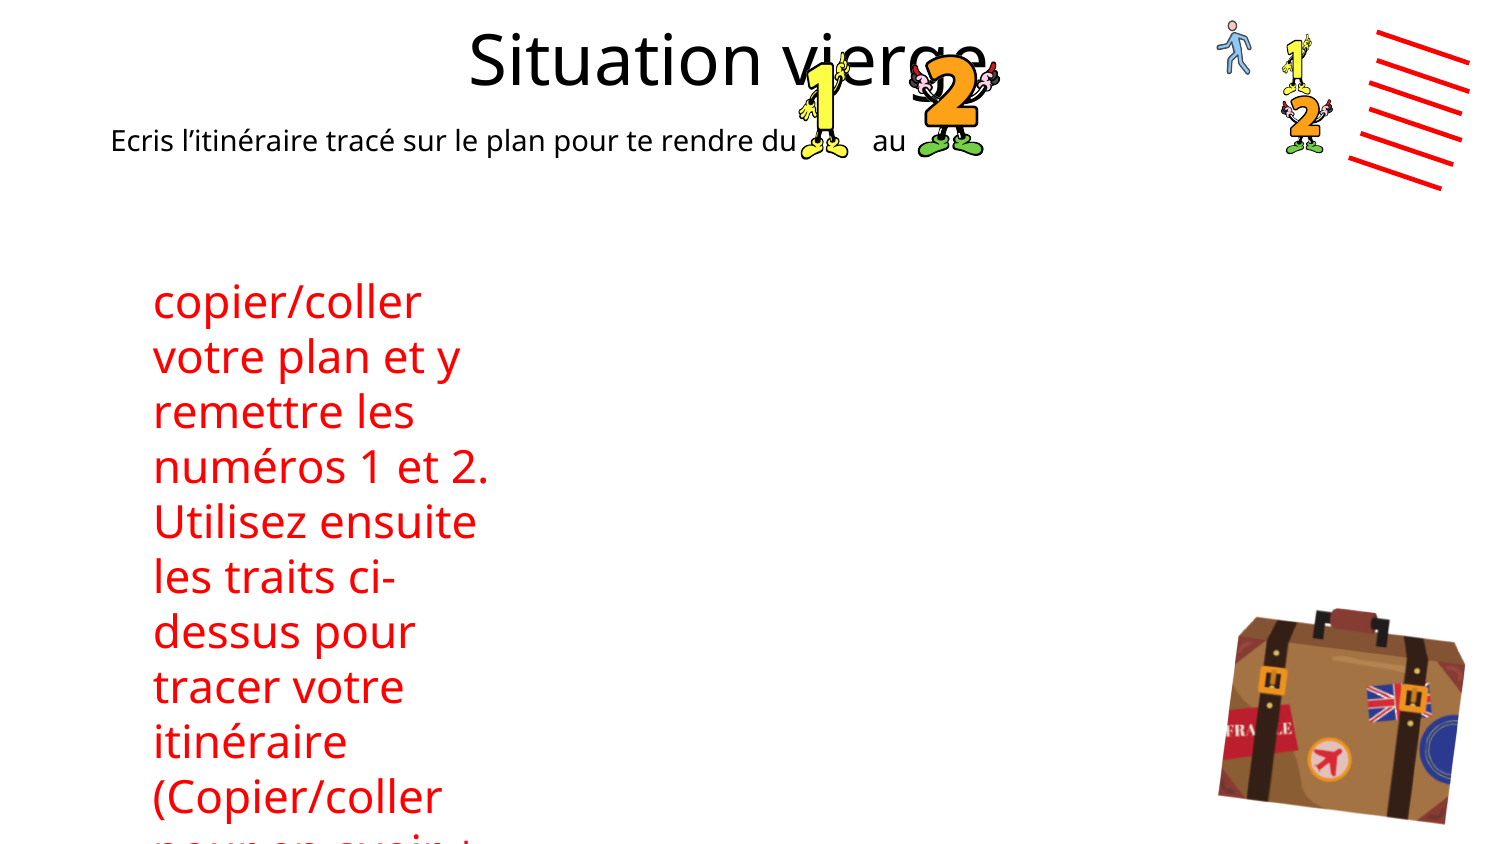

Situation vierge
 Ecris l’itinéraire tracé sur le plan pour te rendre du au
copier/coller votre plan et y remettre les numéros 1 et 2.
Utilisez ensuite les traits ci-dessus pour tracer votre itinéraire (Copier/coller pour en avoir + ou supprimer le surplus)